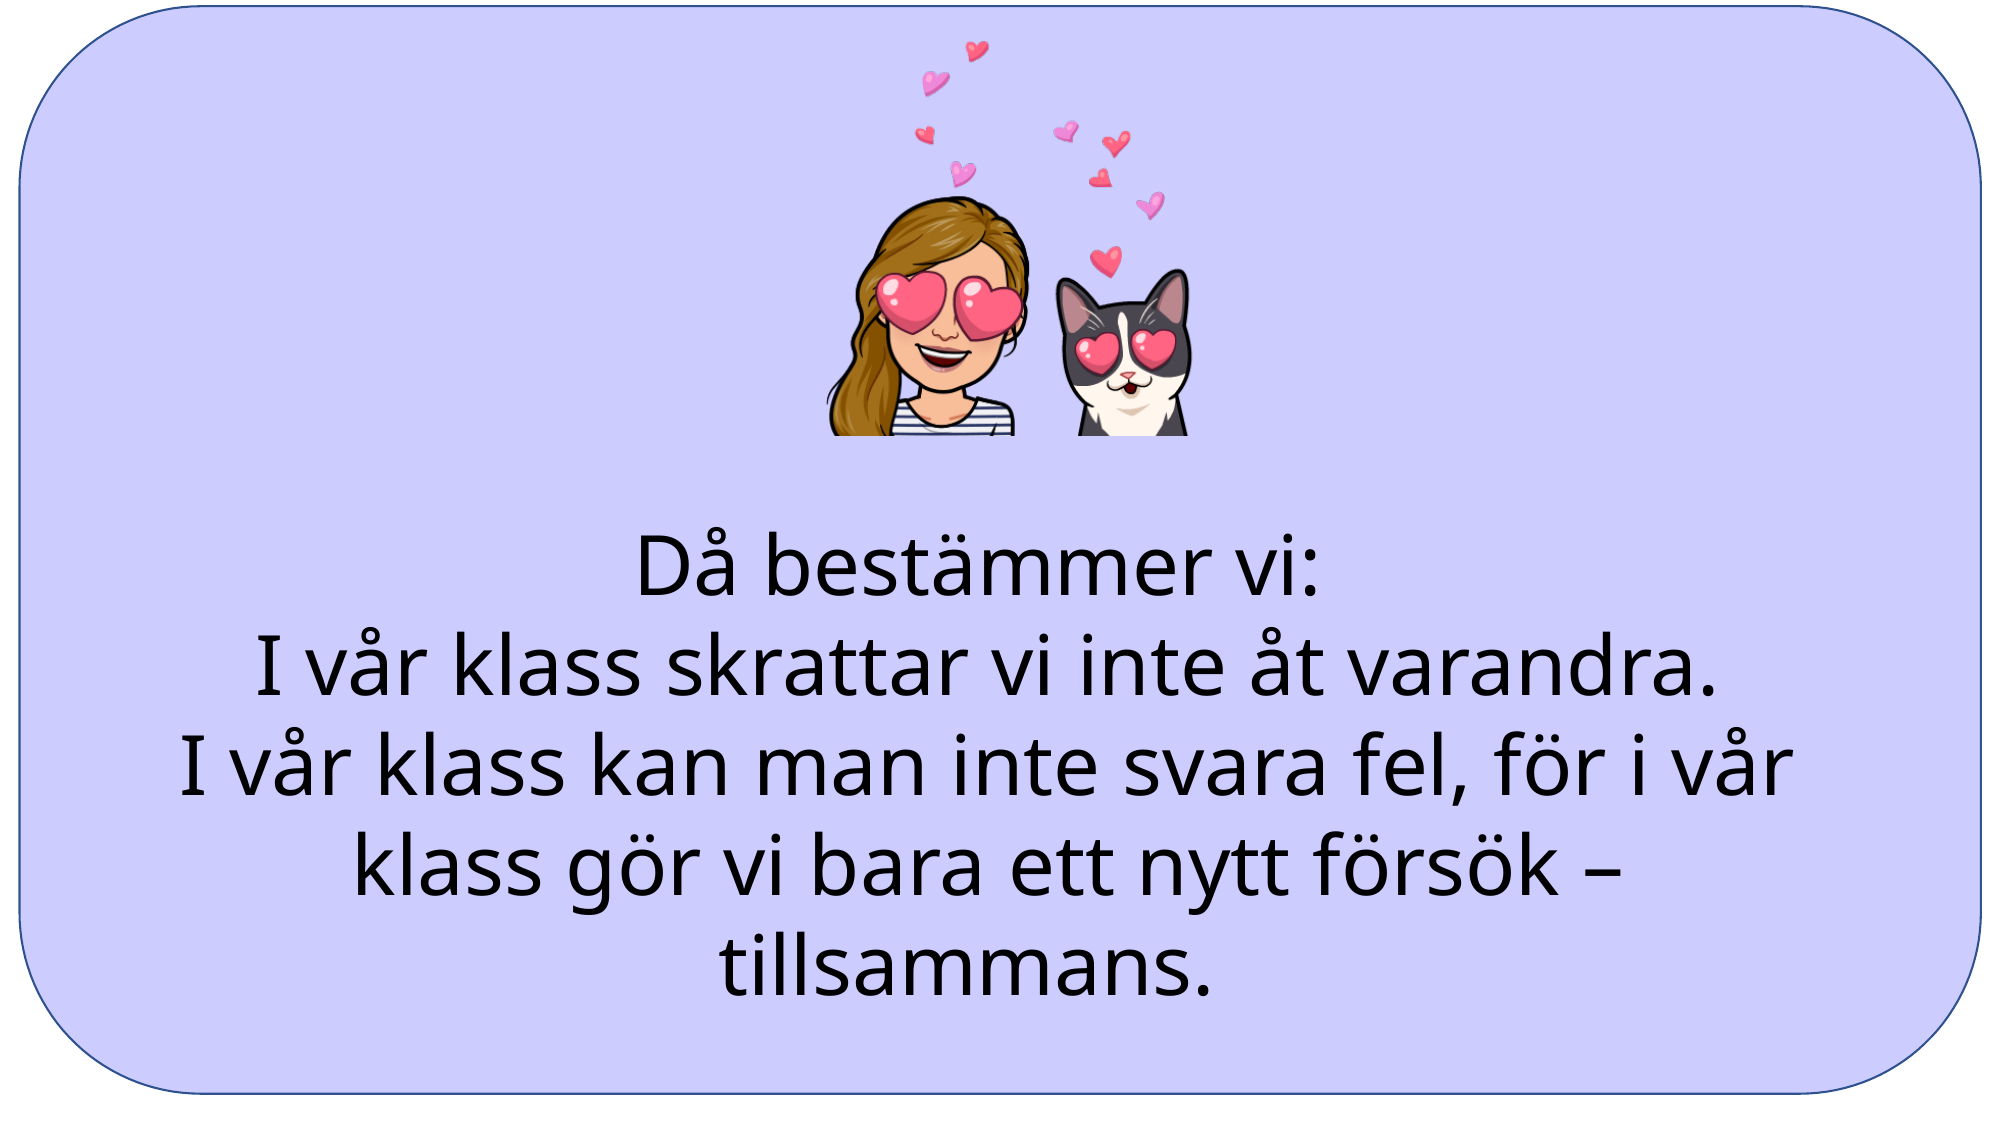

Då bestämmer vi:
I vår klass skrattar vi inte åt varandra.
I vår klass kan man inte svara fel, för i vår klass gör vi bara ett nytt försök – tillsammans.